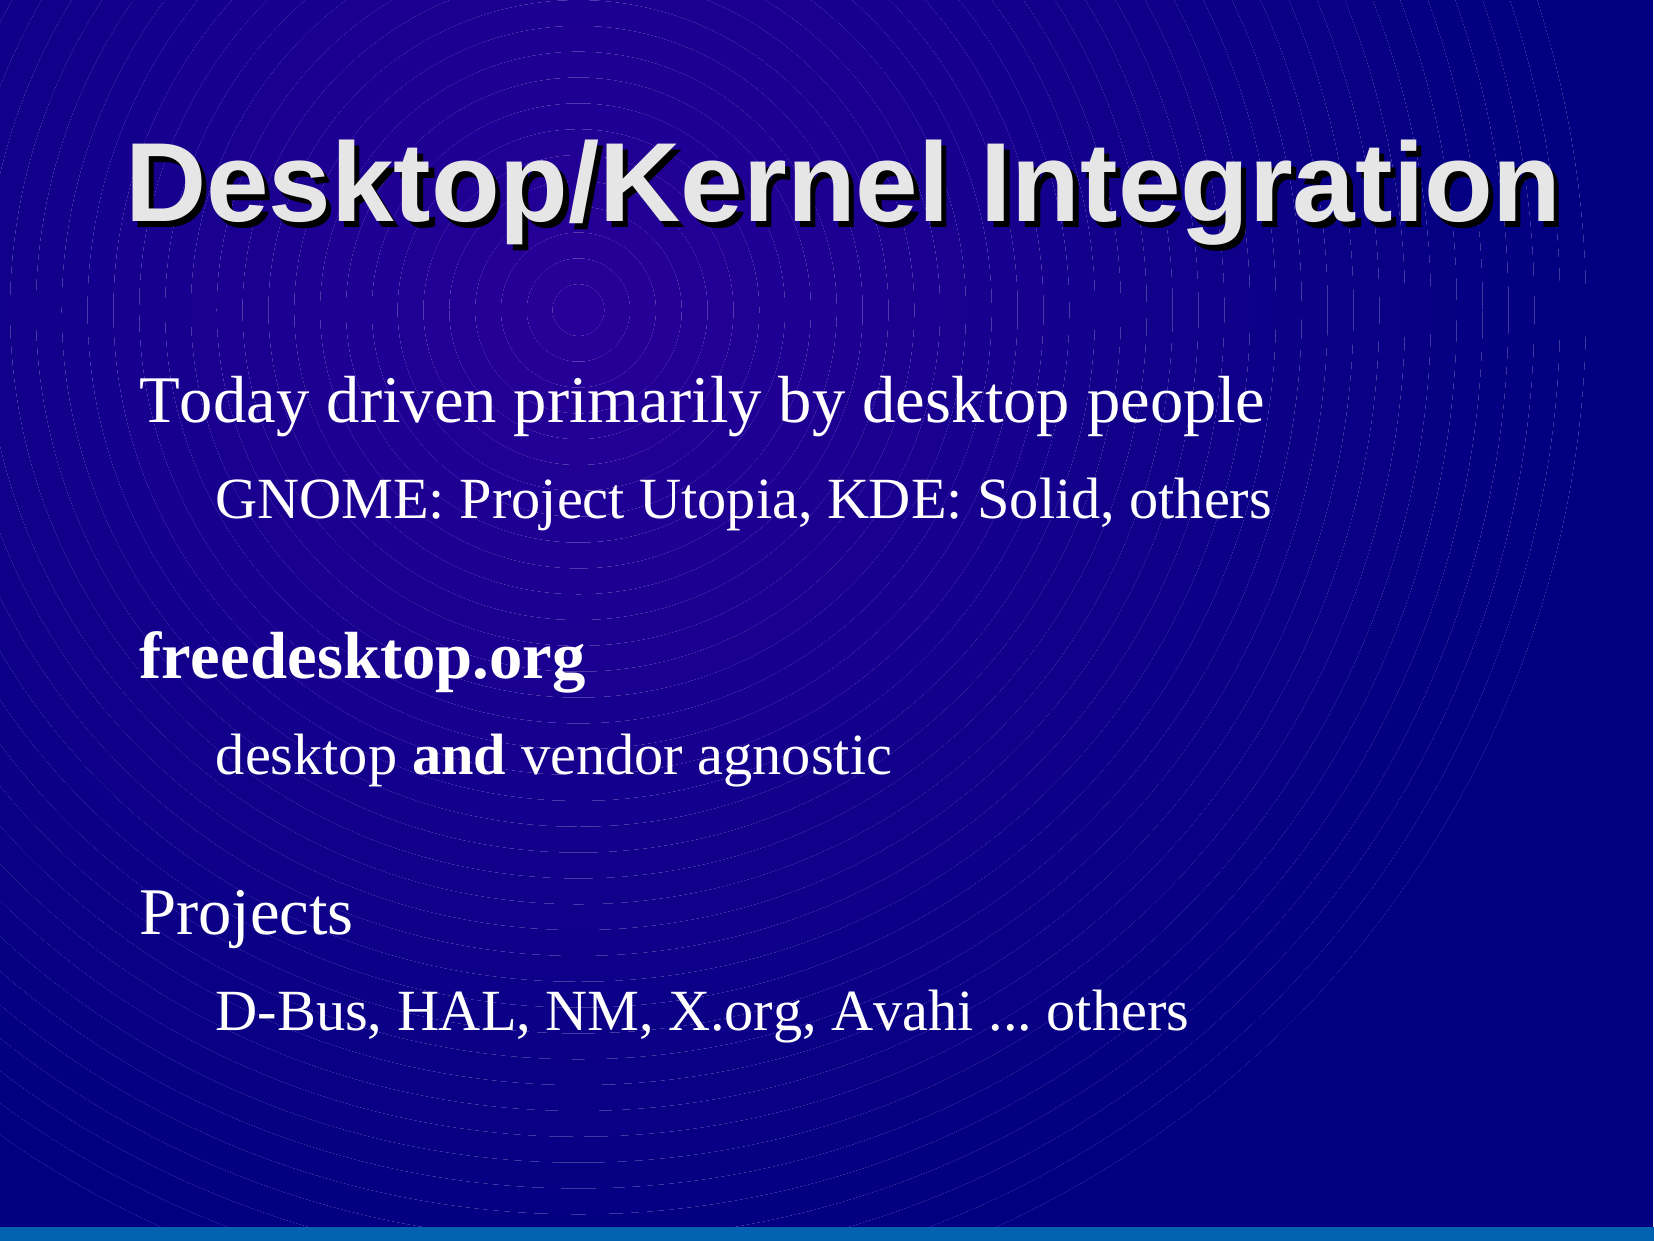

# Desktop/Kernel Integration
Today driven primarily by desktop people
GNOME: Project Utopia, KDE: Solid, others
freedesktop.org
desktop and vendor agnostic
Projects
D-Bus, HAL, NM, X.org, Avahi ... others